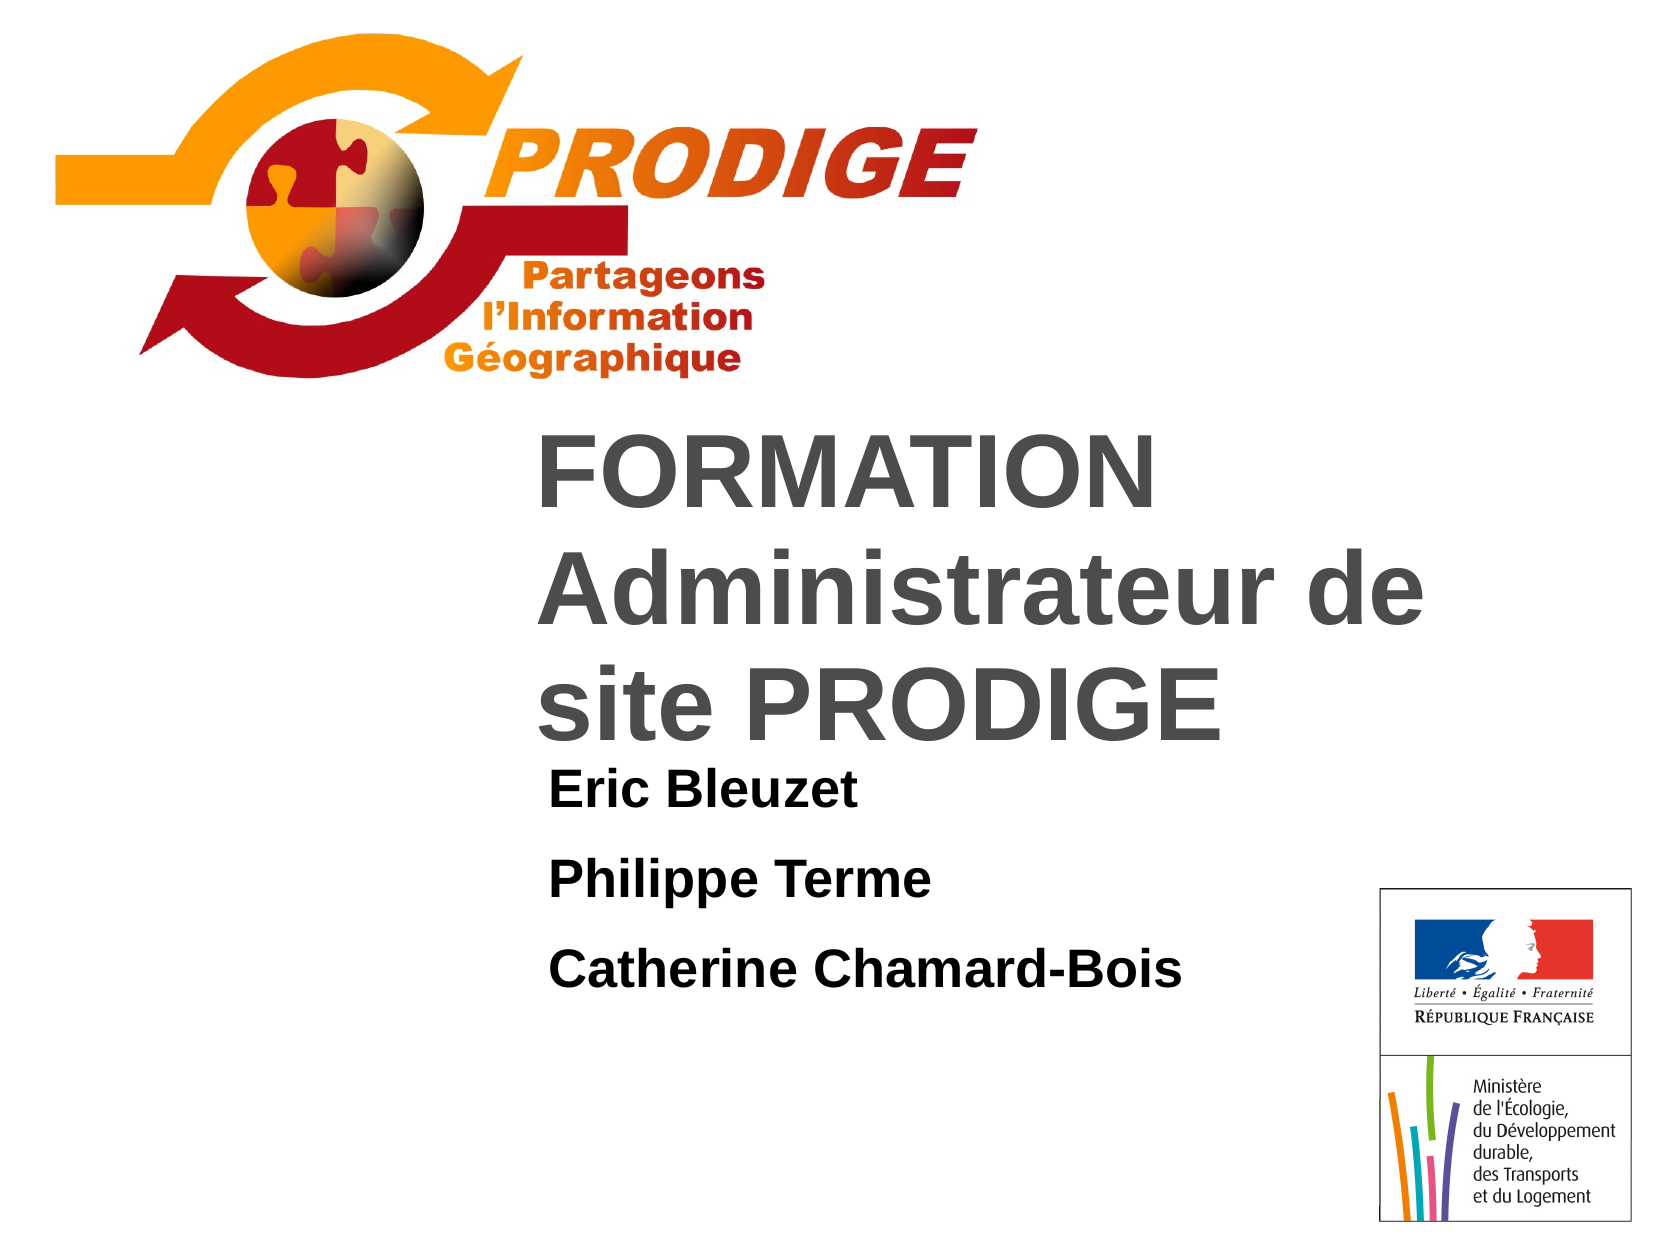

# FORMATION Administrateur de site PRODIGE
Eric Bleuzet
Philippe Terme
Catherine Chamard-Bois